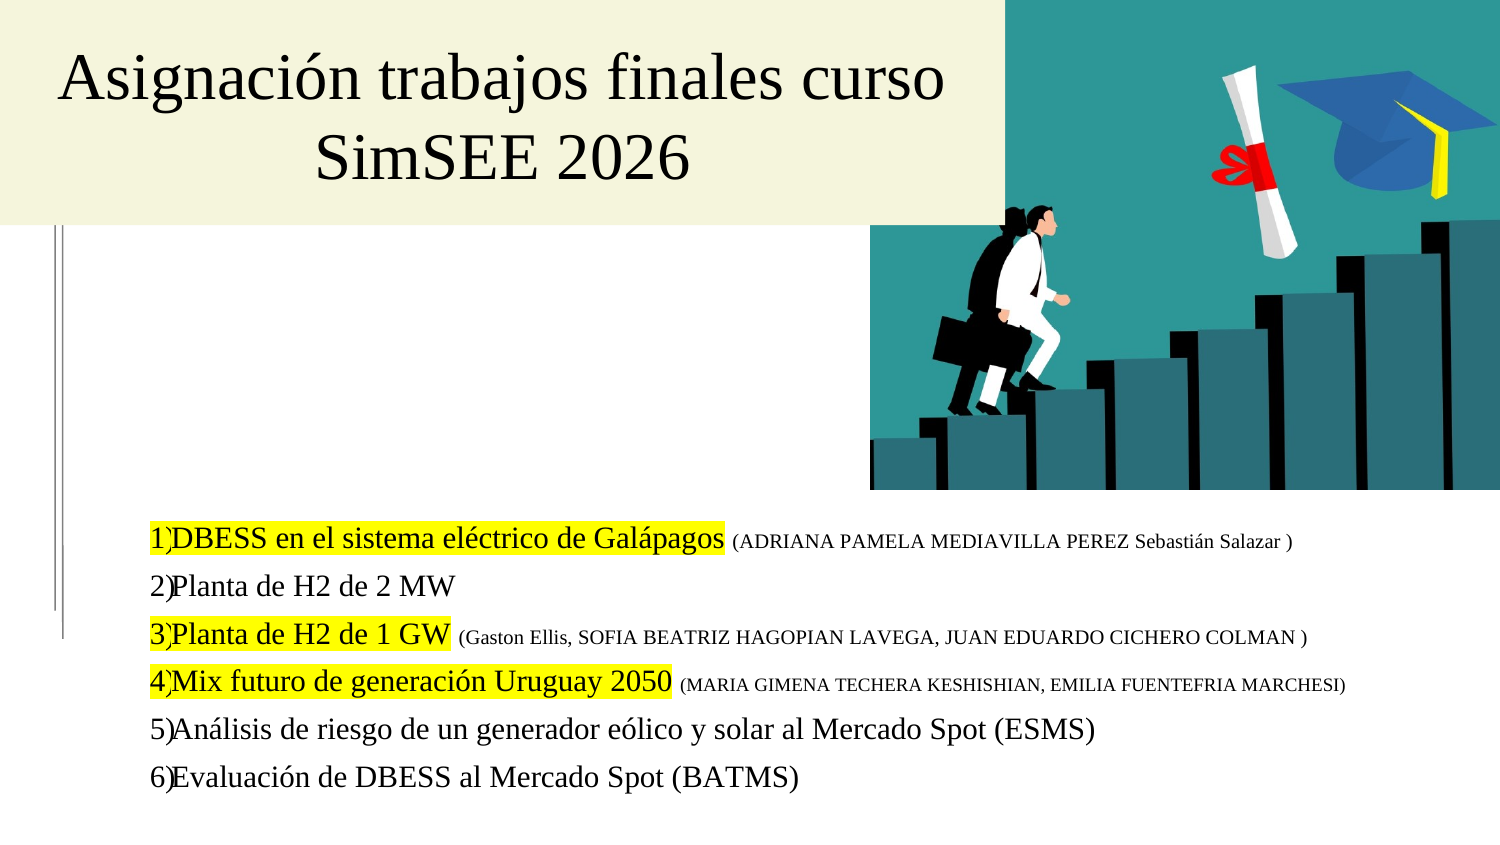

# Asignación trabajos finales curso SimSEE 2026
DBESS en el sistema eléctrico de Galápagos (ADRIANA PAMELA MEDIAVILLA PEREZ Sebastián Salazar )
Planta de H2 de 2 MW
Planta de H2 de 1 GW (Gaston Ellis, SOFIA BEATRIZ HAGOPIAN LAVEGA, JUAN EDUARDO CICHERO COLMAN )
Mix futuro de generación Uruguay 2050 (MARIA GIMENA TECHERA KESHISHIAN, EMILIA FUENTEFRIA MARCHESI)
Análisis de riesgo de un generador eólico y solar al Mercado Spot (ESMS)
Evaluación de DBESS al Mercado Spot (BATMS)